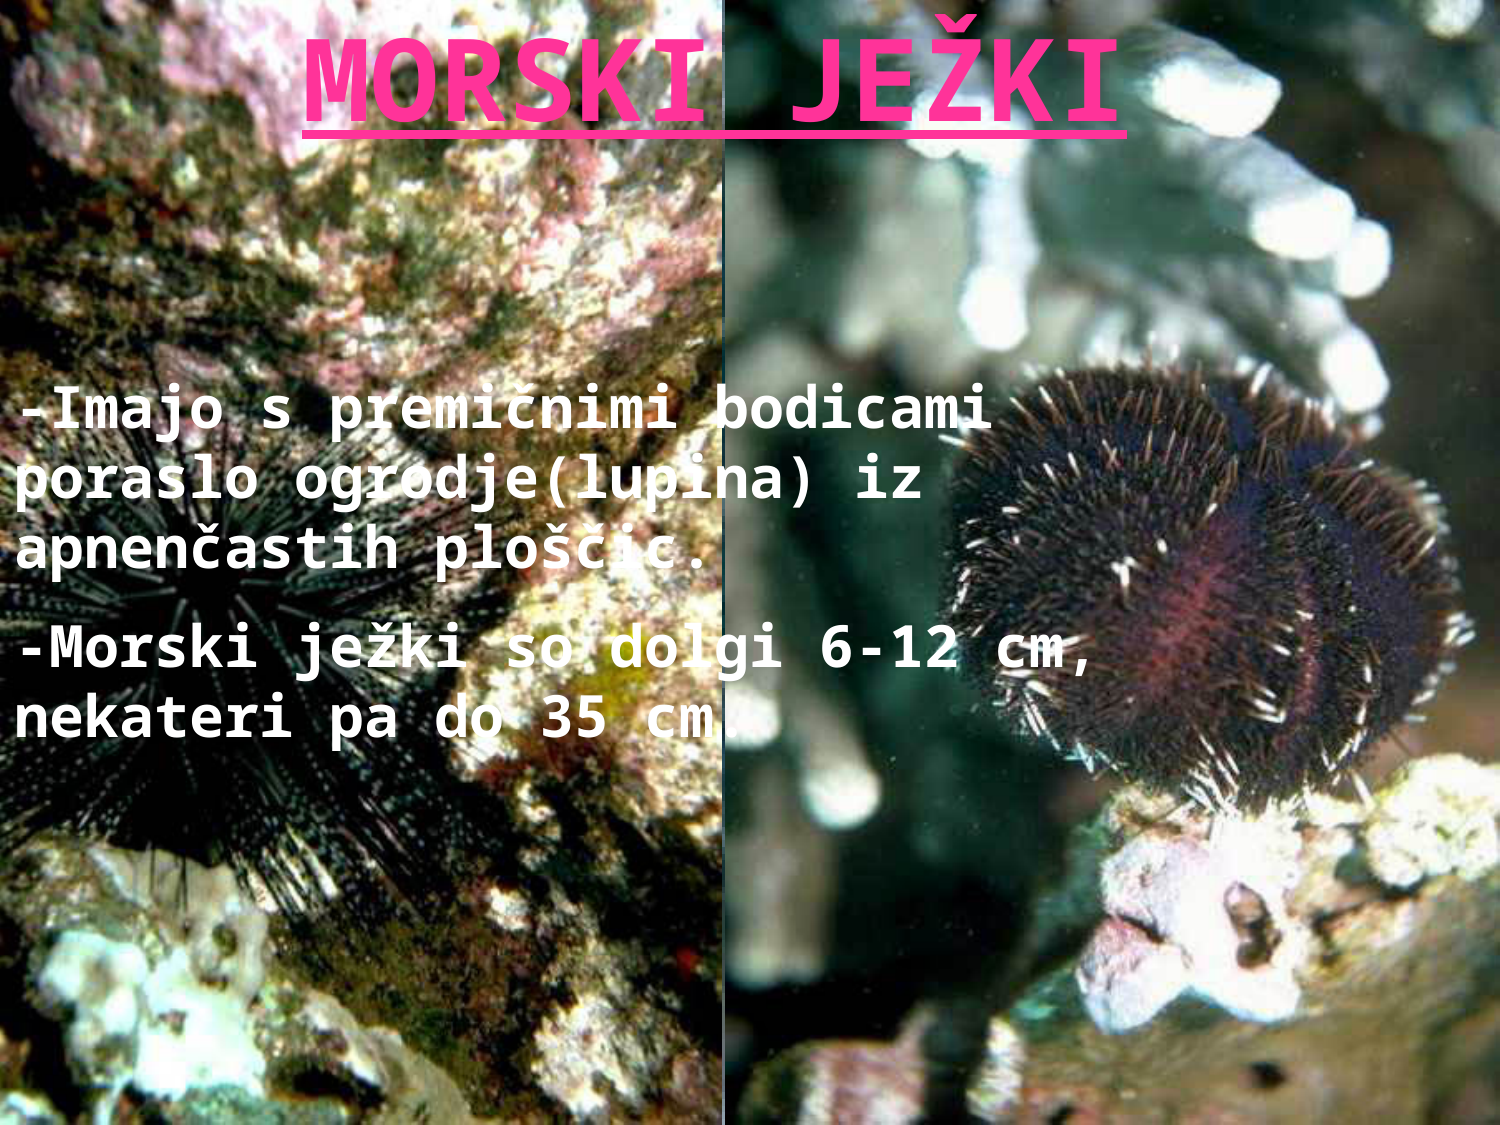

MORSKI JEŽKI
-Imajo s premičnimi bodicami poraslo ogrodje(lupina) iz apnenčastih ploščic.
-Morski ježki so dolgi 6-12 cm, nekateri pa do 35 cm.